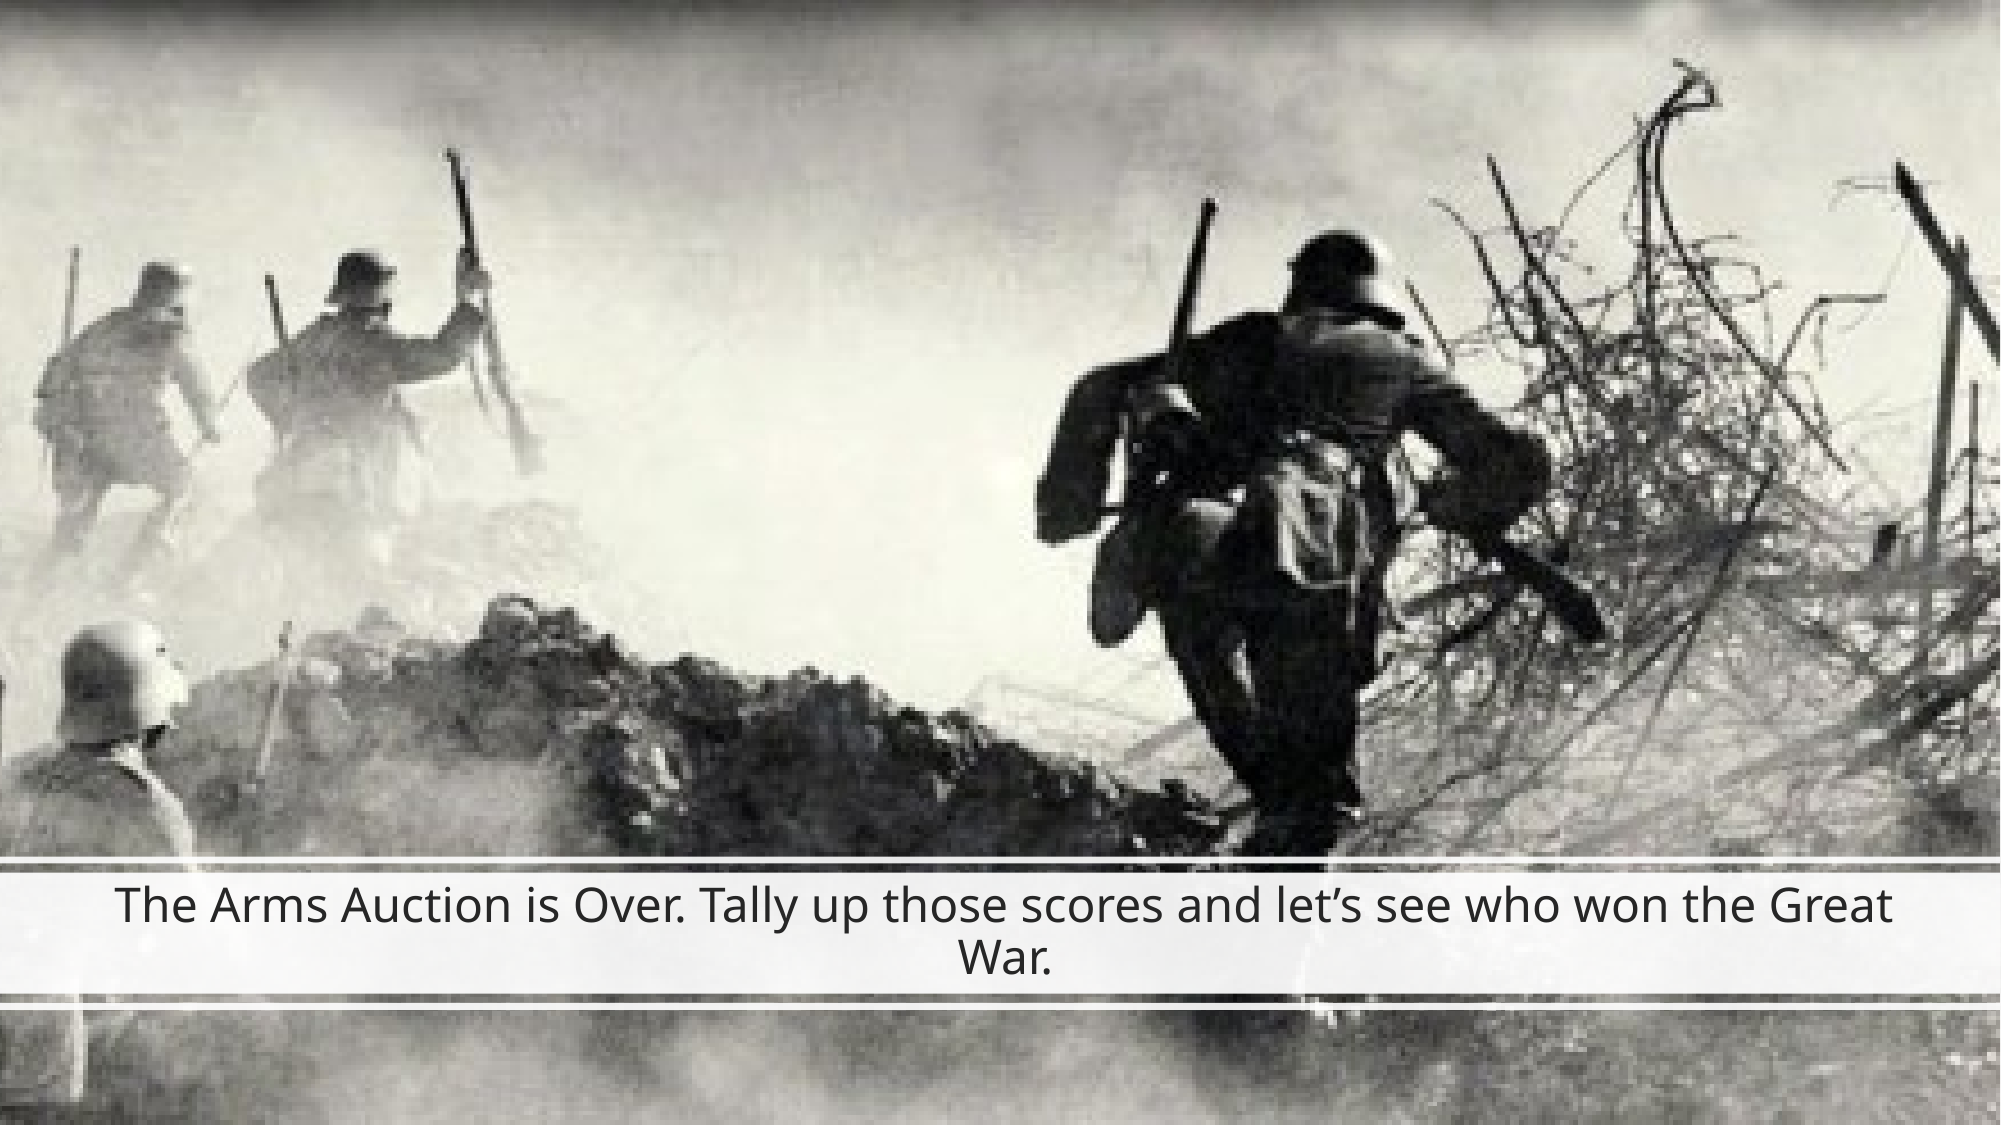

# The Arms Auction is Over. Tally up those scores and let’s see who won the Great War.